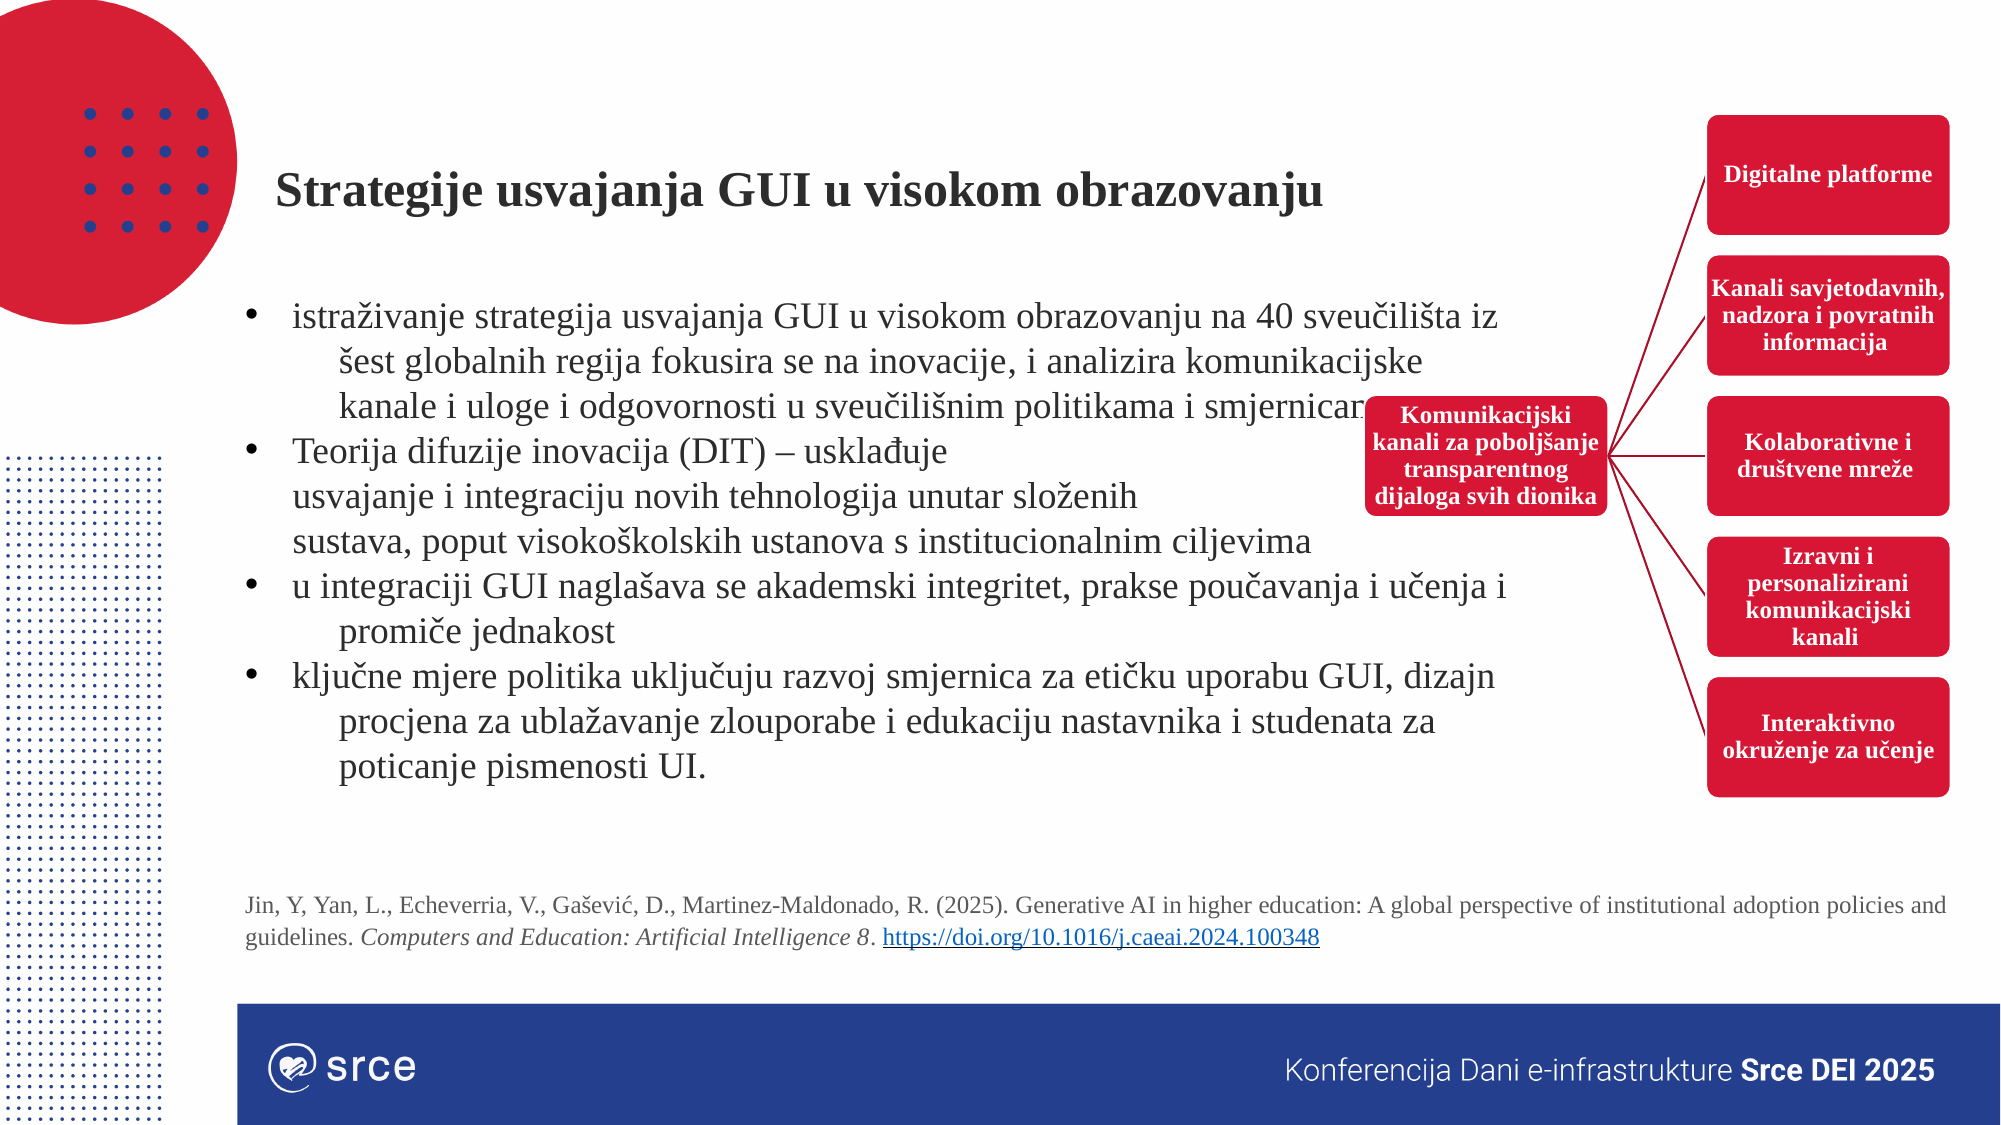

# Strategije usvajanja GUI u visokom obrazovanju
Digitalne platforme
Kanali savjetodavnih, nadzora i povratnih informacija
Komunikacijski kanali za poboljšanje transparentnog dijaloga svih dionika
Kolaborativne i društvene mreže
Izravni i personalizirani komunikacijski kanali
Interaktivno okruženje za učenje
istraživanje strategija usvajanja GUI u visokom obrazovanju na 40 sveučilišta iz šest globalnih regija fokusira se na inovacije, i analizira komunikacijske kanale i uloge i odgovornosti u sveučilišnim politikama i smjernicama
Teorija difuzije inovacija (DIT) – usklađuje
 usvajanje i integraciju novih tehnologija unutar složenih
 sustava, poput visokoškolskih ustanova s institucionalnim ciljevima
u integraciji GUI naglašava se akademski integritet, prakse poučavanja i učenja i promiče jednakost
ključne mjere politika uključuju razvoj smjernica za etičku uporabu GUI, dizajn procjena za ublažavanje zlouporabe i edukaciju nastavnika i studenata za poticanje pismenosti UI.
Jin, Y, Yan, L., Echeverria, V., Gašević, D., Martinez-Maldonado, R. (2025). Generative AI in higher education: A global perspective of institutional adoption policies and guidelines. Computers and Education: Artificial Intelligence 8. https://doi.org/10.1016/j.caeai.2024.100348